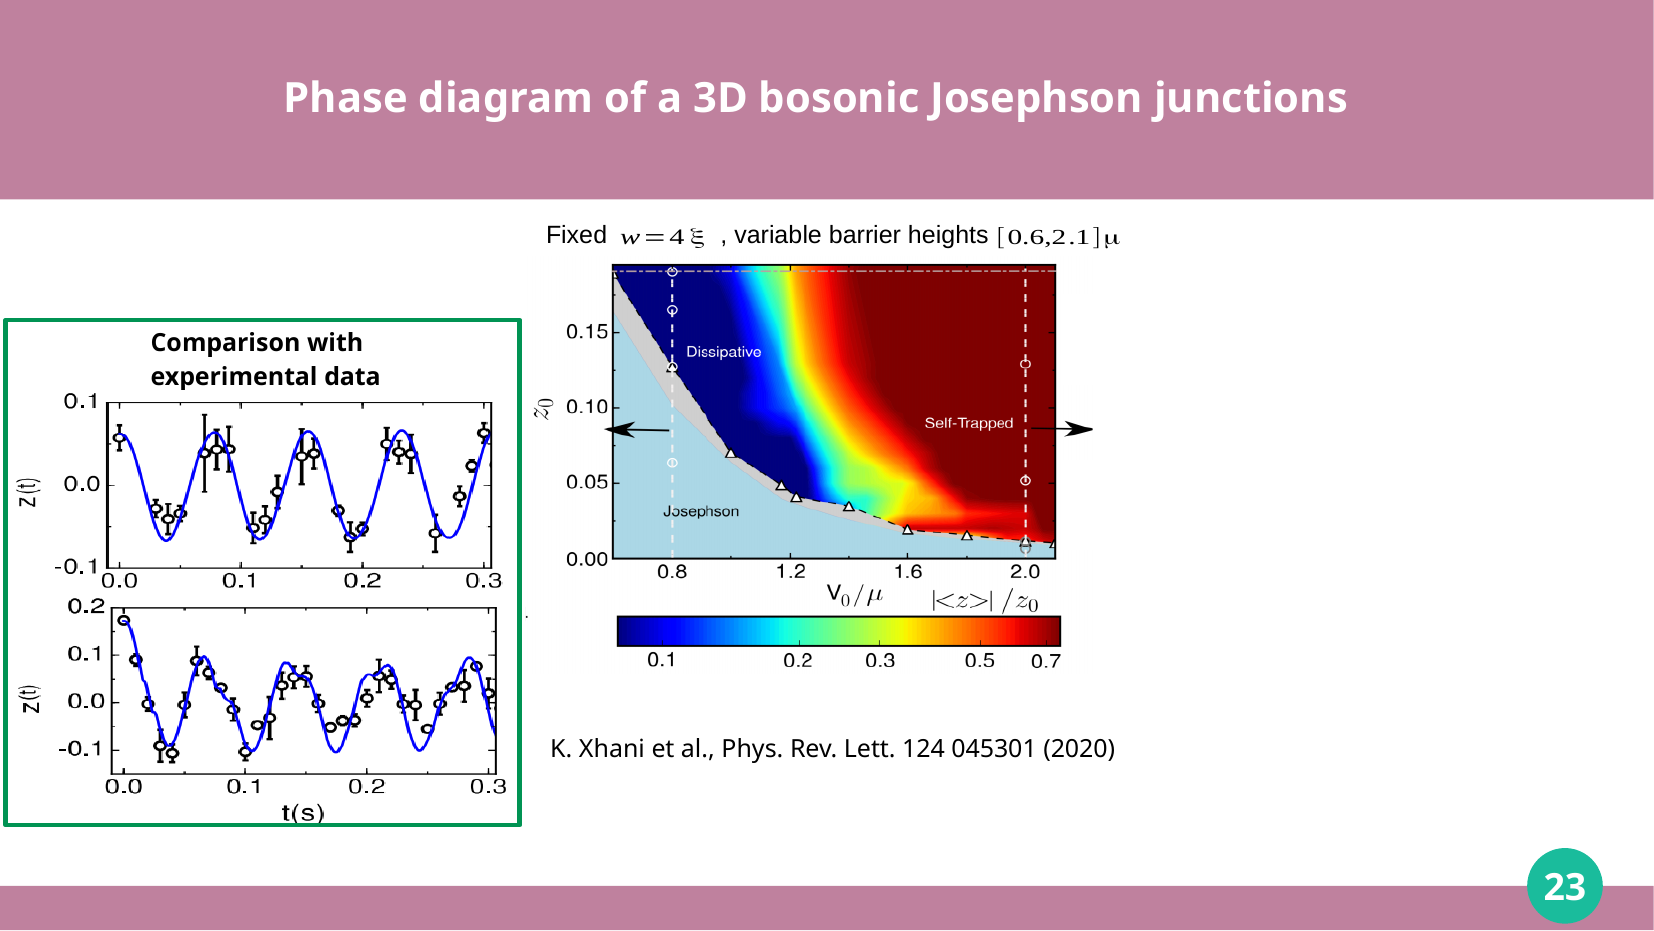

# Phase diagram of a 3D bosonic Josephson junctions
, variable barrier heights
Fixed
Comparison with
experimental data
K. Xhani et al., Phys. Rev. Lett. 124 045301 (2020)